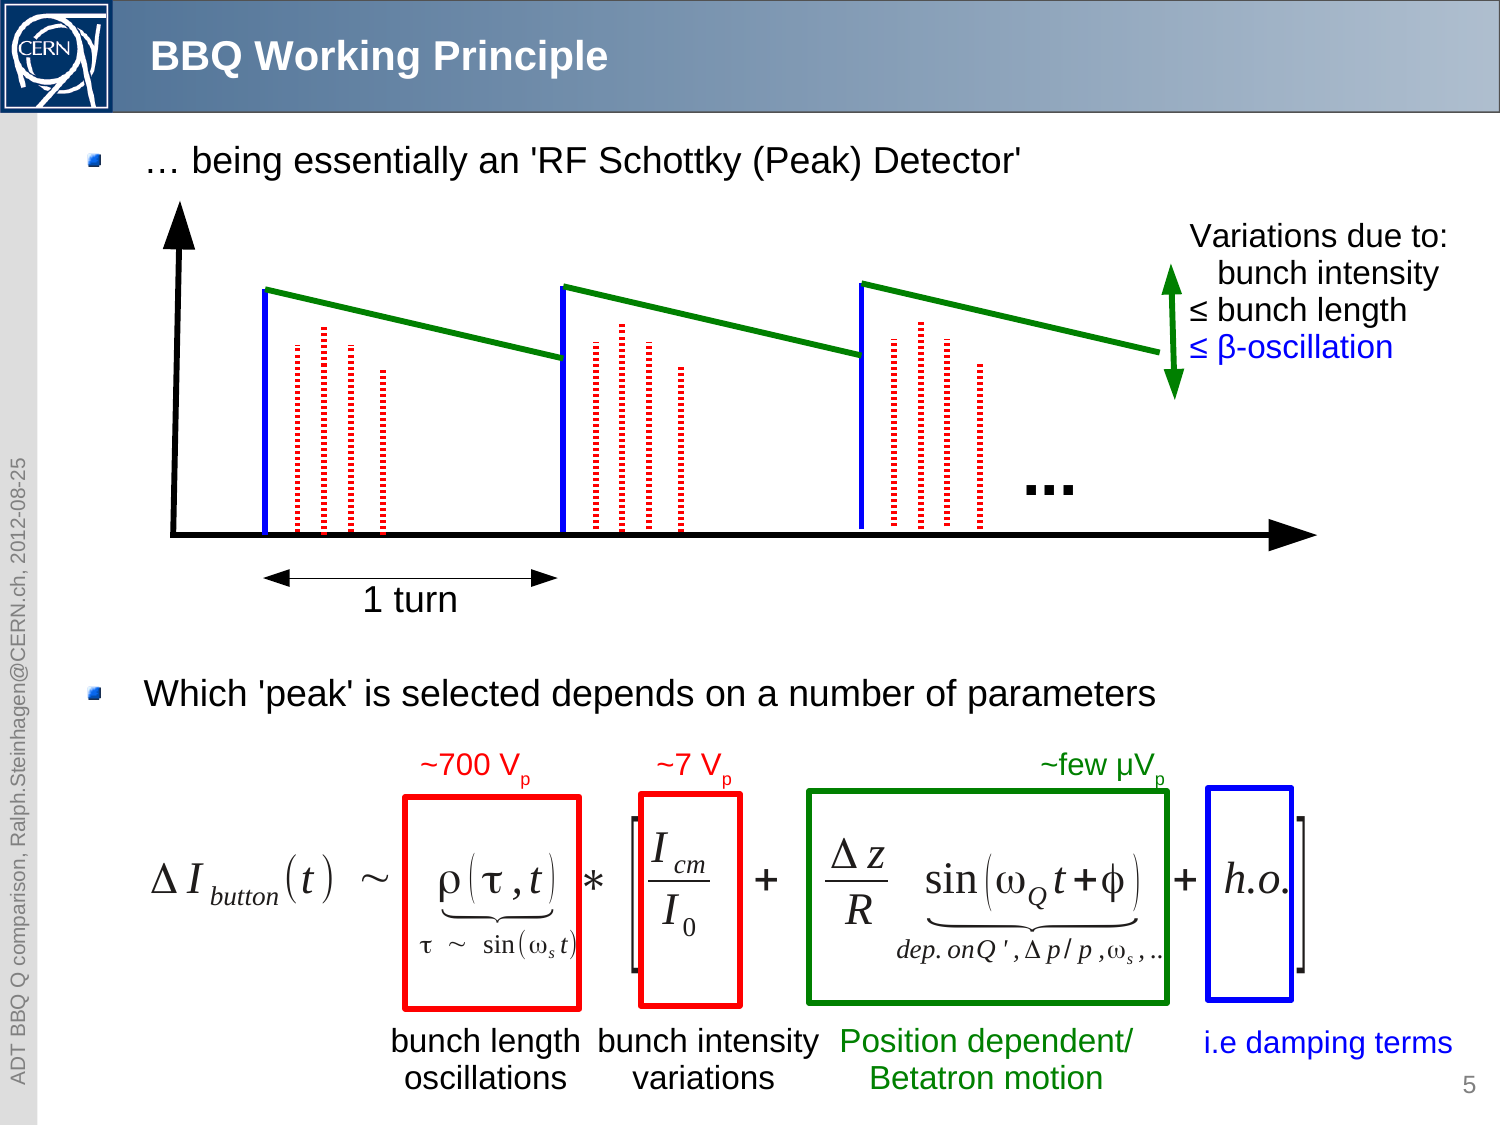

# BBQ Working Principle
… being essentially an 'RF Schottky (Peak) Detector'
Which 'peak' is selected depends on a number of parameters
Variations due to:
 bunch intensity
≤ bunch length
≤ β-oscillation
...
1 turn
~700 Vp
~7 Vp
~few μVp
bunch length
oscillations
bunch intensity
variations
Position dependent/
Betatron motion
i.e damping terms